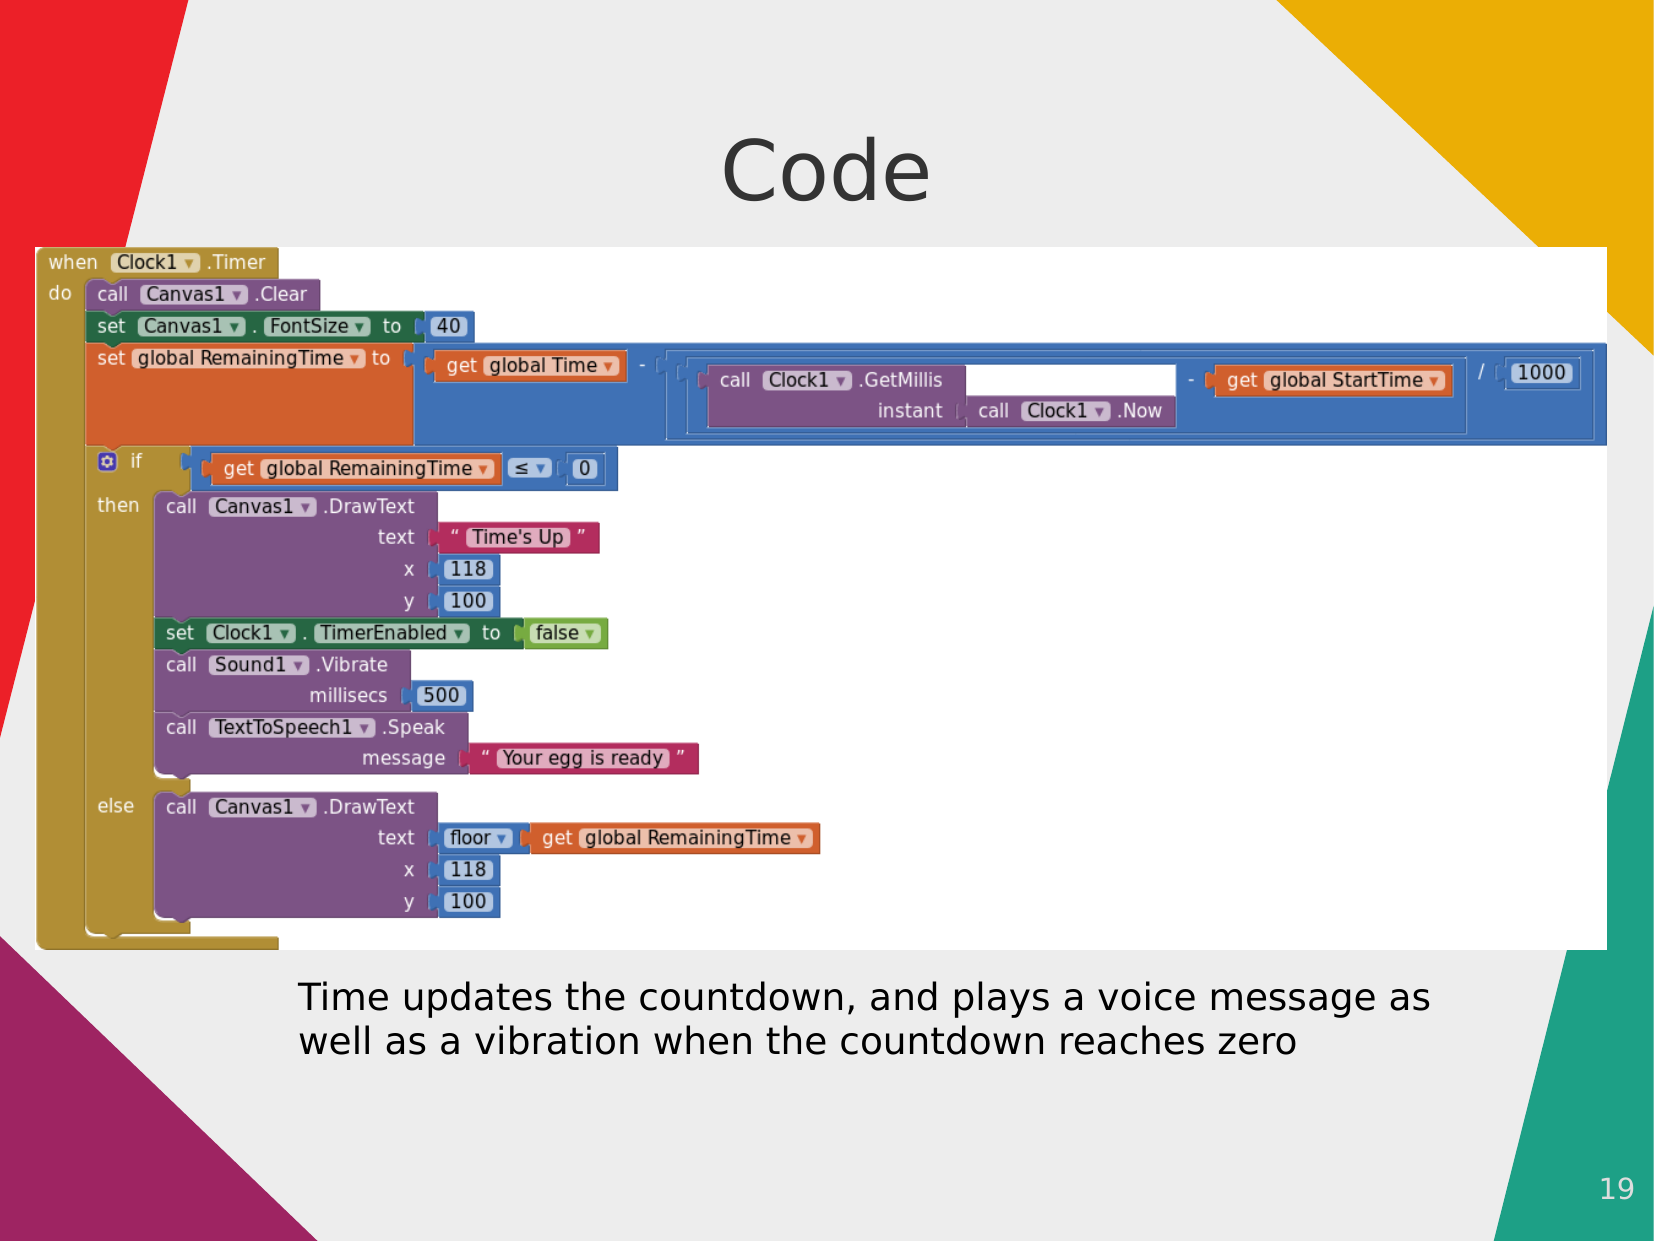

# Code
Time updates the countdown, and plays a voice message as well as a vibration when the countdown reaches zero
19